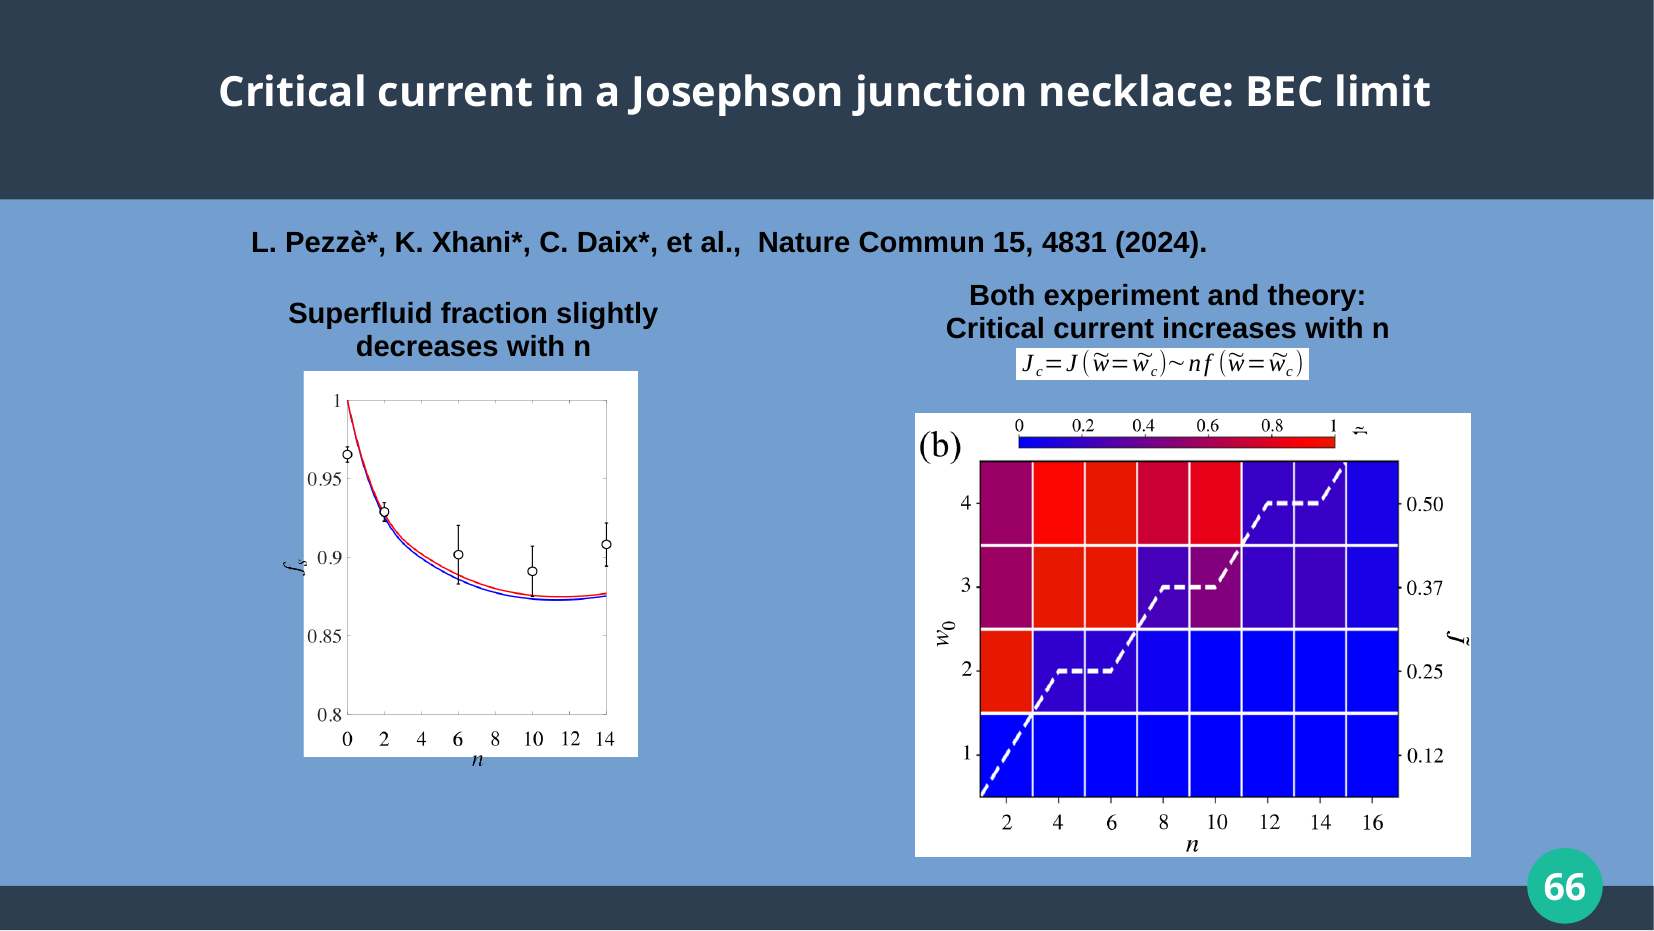

# Critical current in a Josephson junction necklace: BEC limit
L. Pezzè*, K. Xhani*, C. Daix*, et al., Nature Commun 15, 4831 (2024).
Both experiment and theory:
Critical current increases with n
Superfluid fraction slightly decreases with n